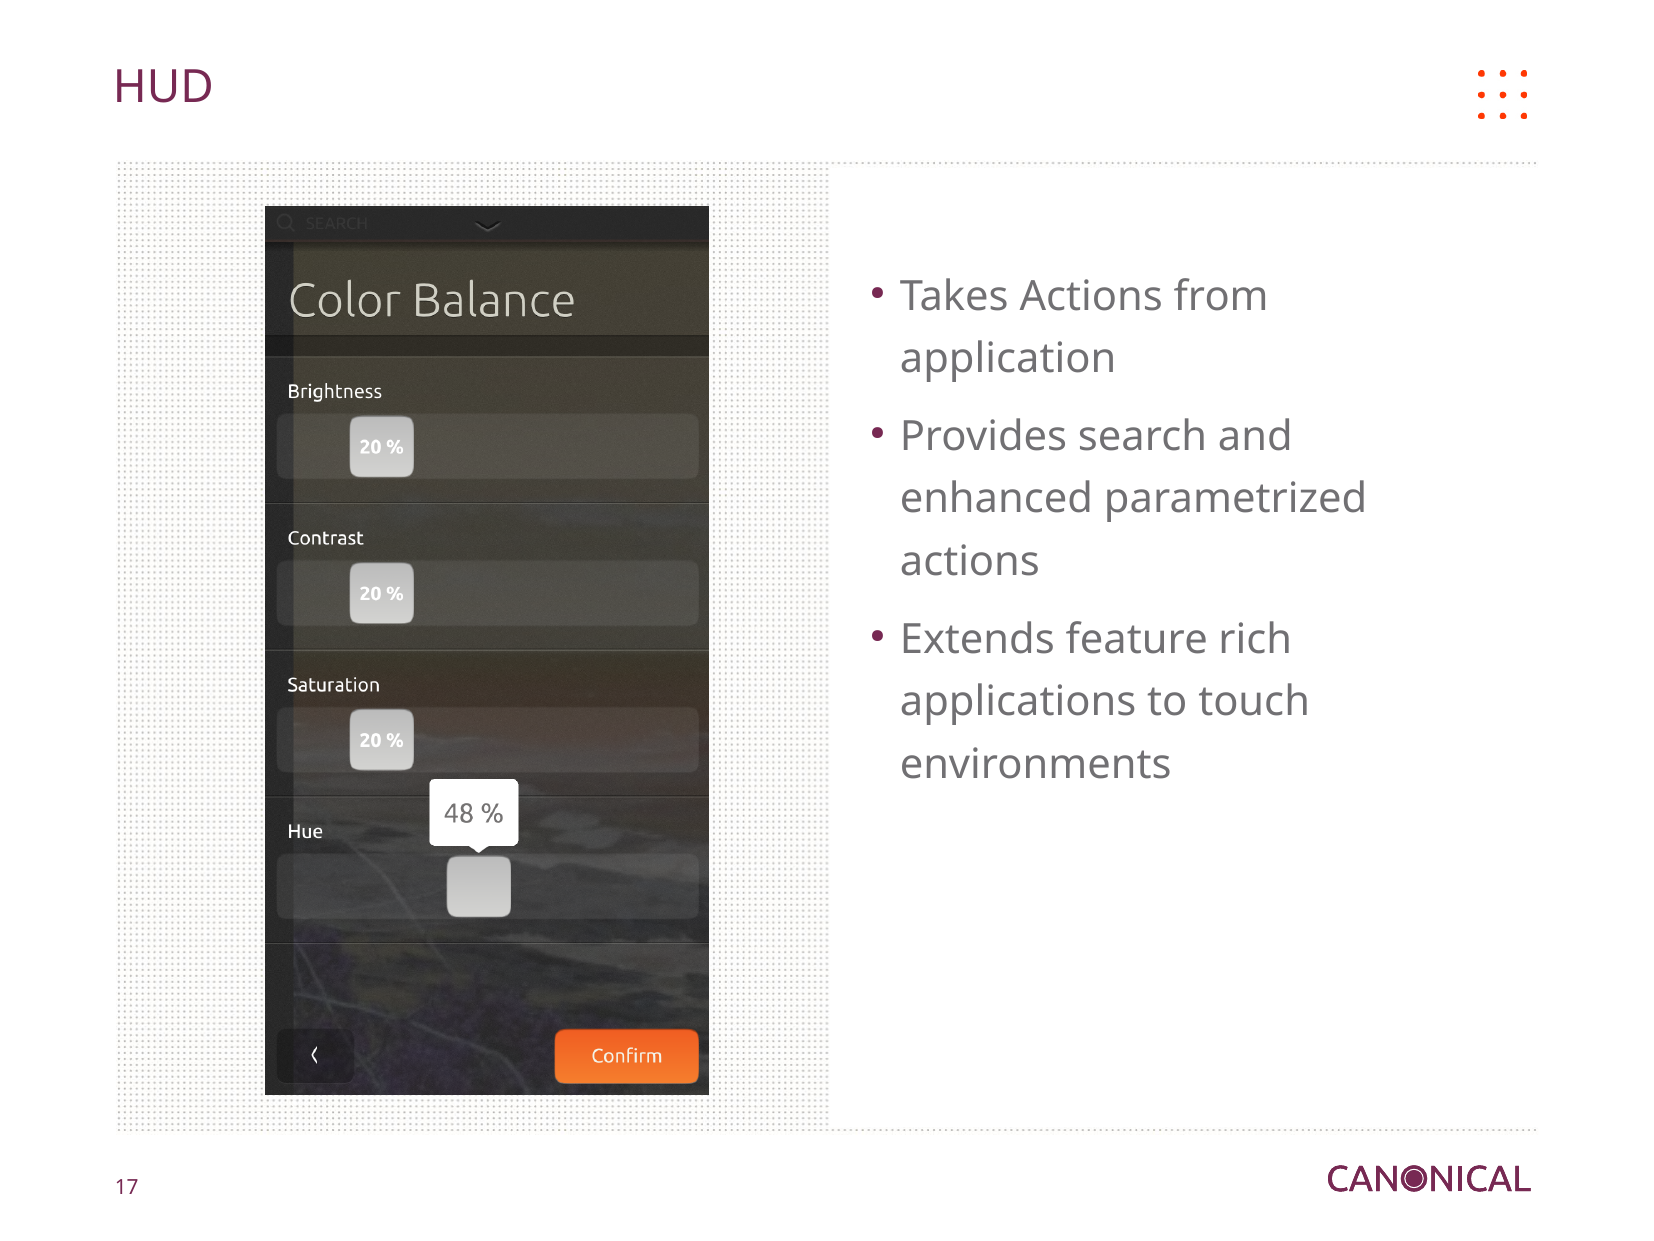

# HUD
Takes Actions from application
Provides search and enhanced parametrized actions
Extends feature rich applications to touch environments